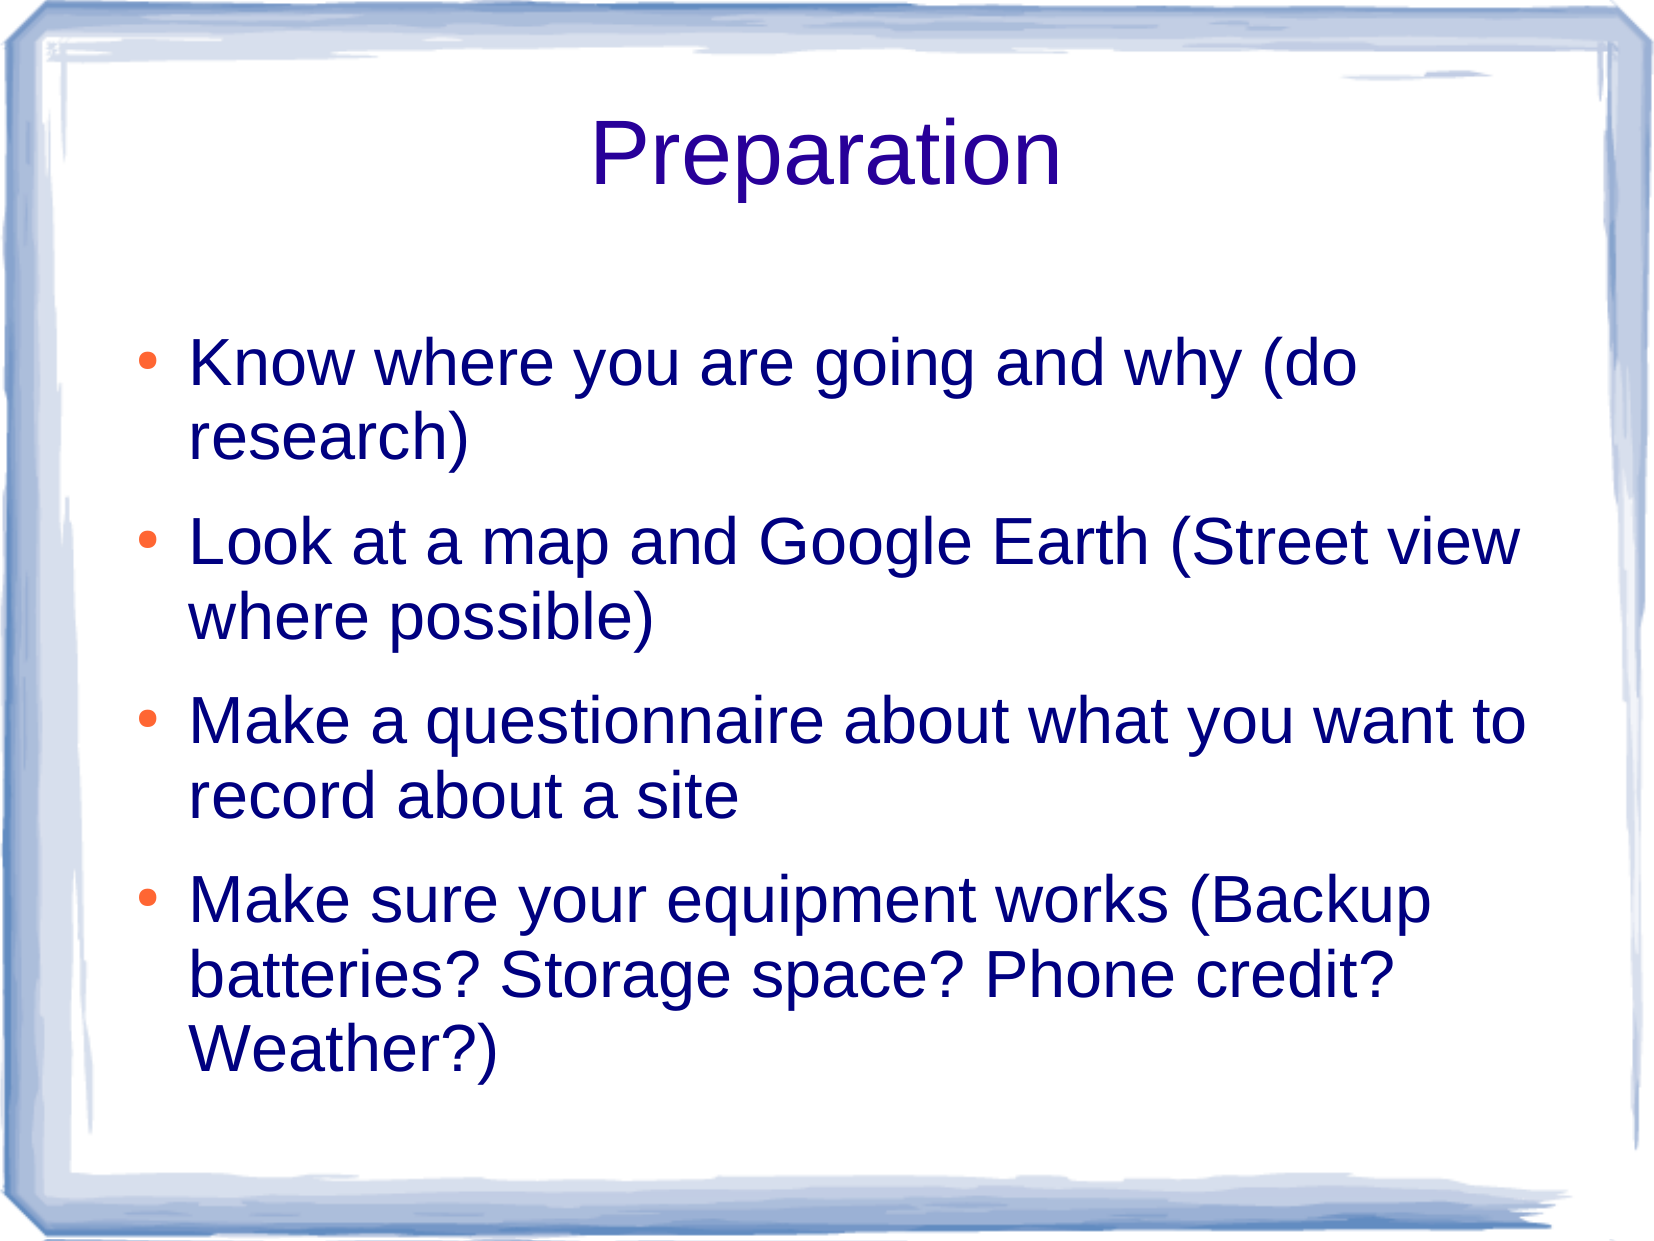

# Preparation
Know where you are going and why (do research)
Look at a map and Google Earth (Street view where possible)
Make a questionnaire about what you want to record about a site
Make sure your equipment works (Backup batteries? Storage space? Phone credit? Weather?)